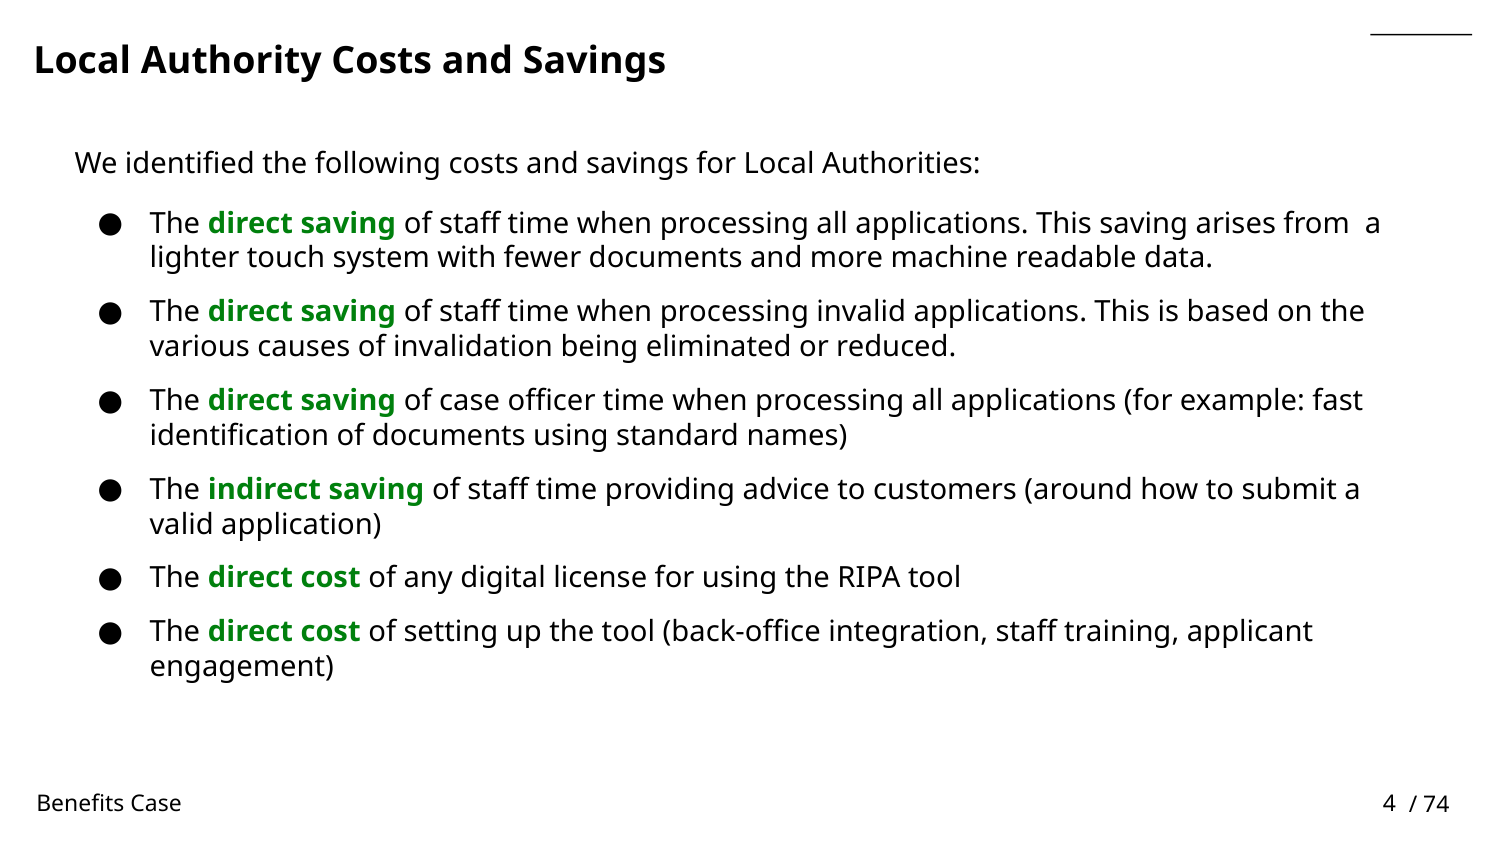

Local Authority Costs and Savings
We identified the following costs and savings for Local Authorities:
The direct saving of staff time when processing all applications. This saving arises from a lighter touch system with fewer documents and more machine readable data.
The direct saving of staff time when processing invalid applications. This is based on the various causes of invalidation being eliminated or reduced.
The direct saving of case officer time when processing all applications (for example: fast identification of documents using standard names)
The indirect saving of staff time providing advice to customers (around how to submit a valid application)
The direct cost of any digital license for using the RIPA tool
The direct cost of setting up the tool (back-office integration, staff training, applicant engagement)
# Benefits Case